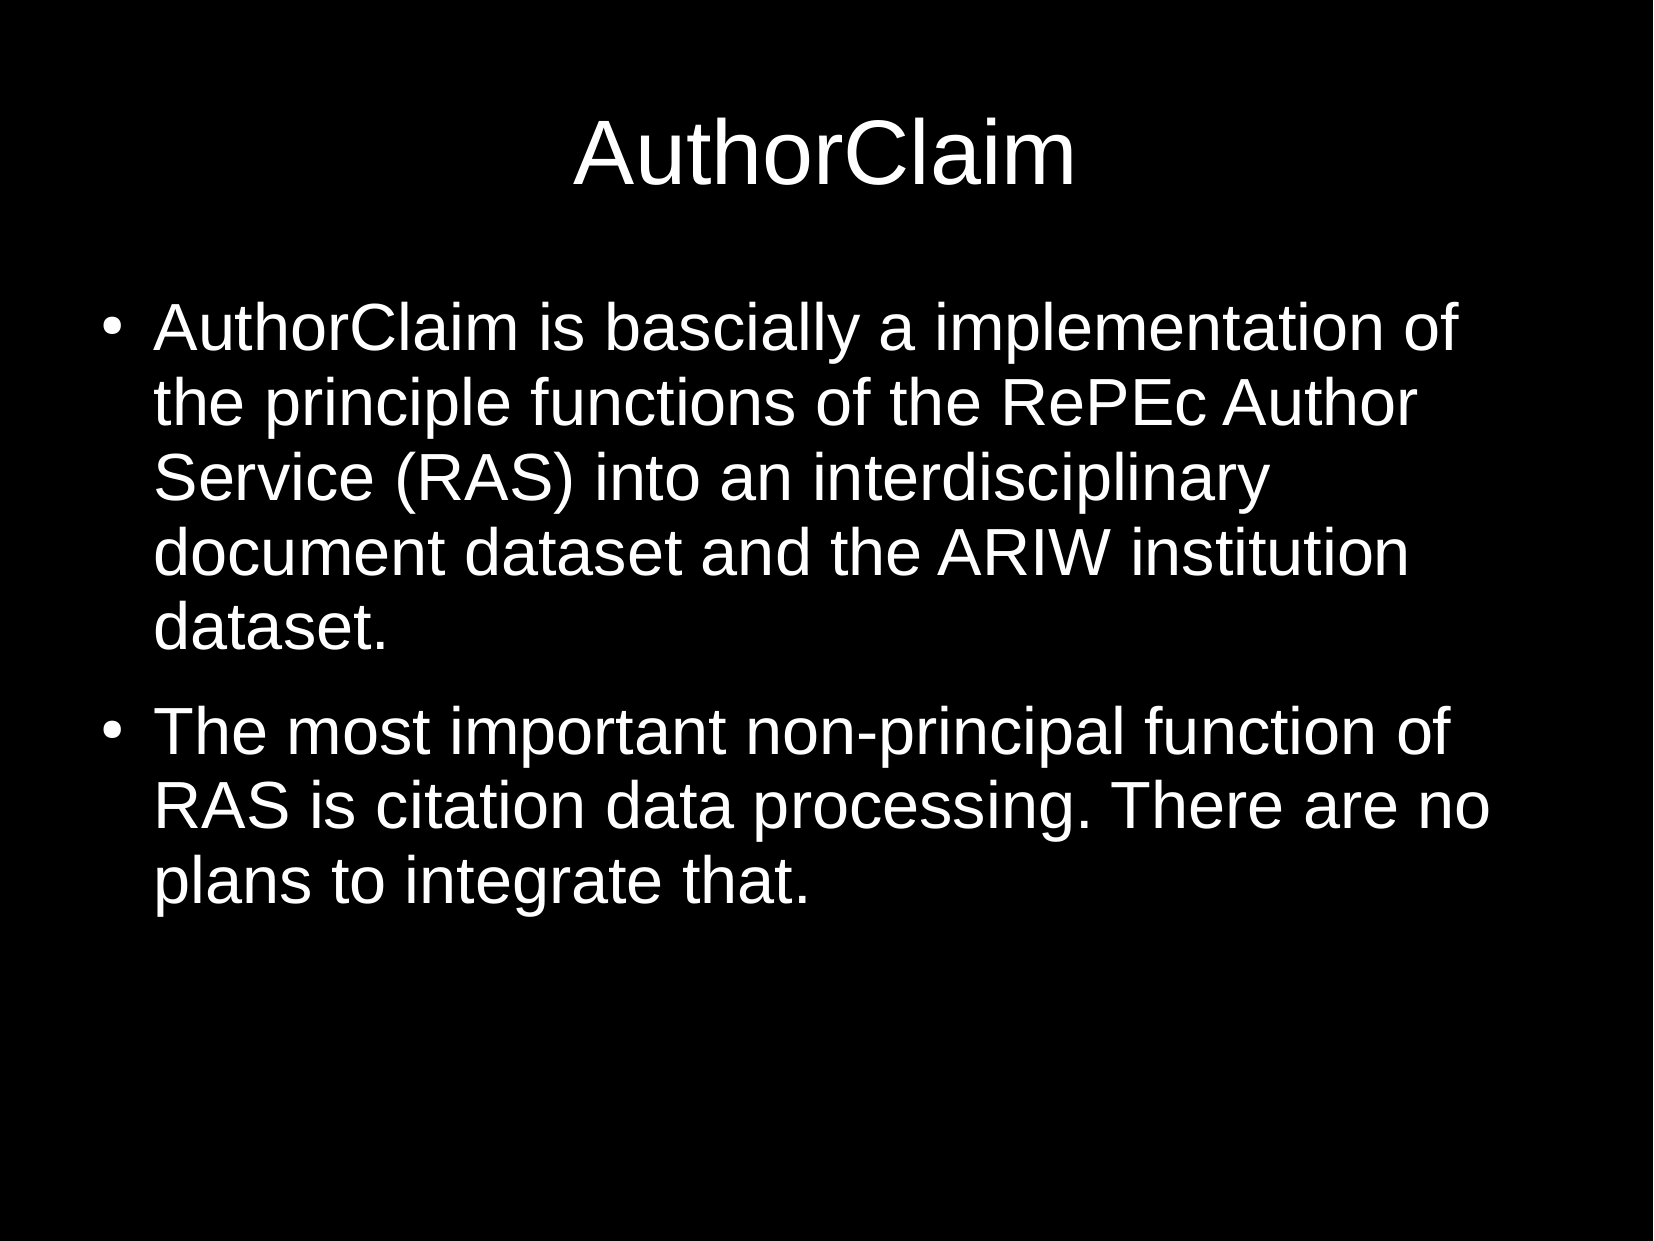

# AuthorClaim
AuthorClaim is bascially a implementation of the principle functions of the RePEc Author Service (RAS) into an interdisciplinary document dataset and the ARIW institution dataset.
The most important non-principal function of RAS is citation data processing. There are no plans to integrate that.